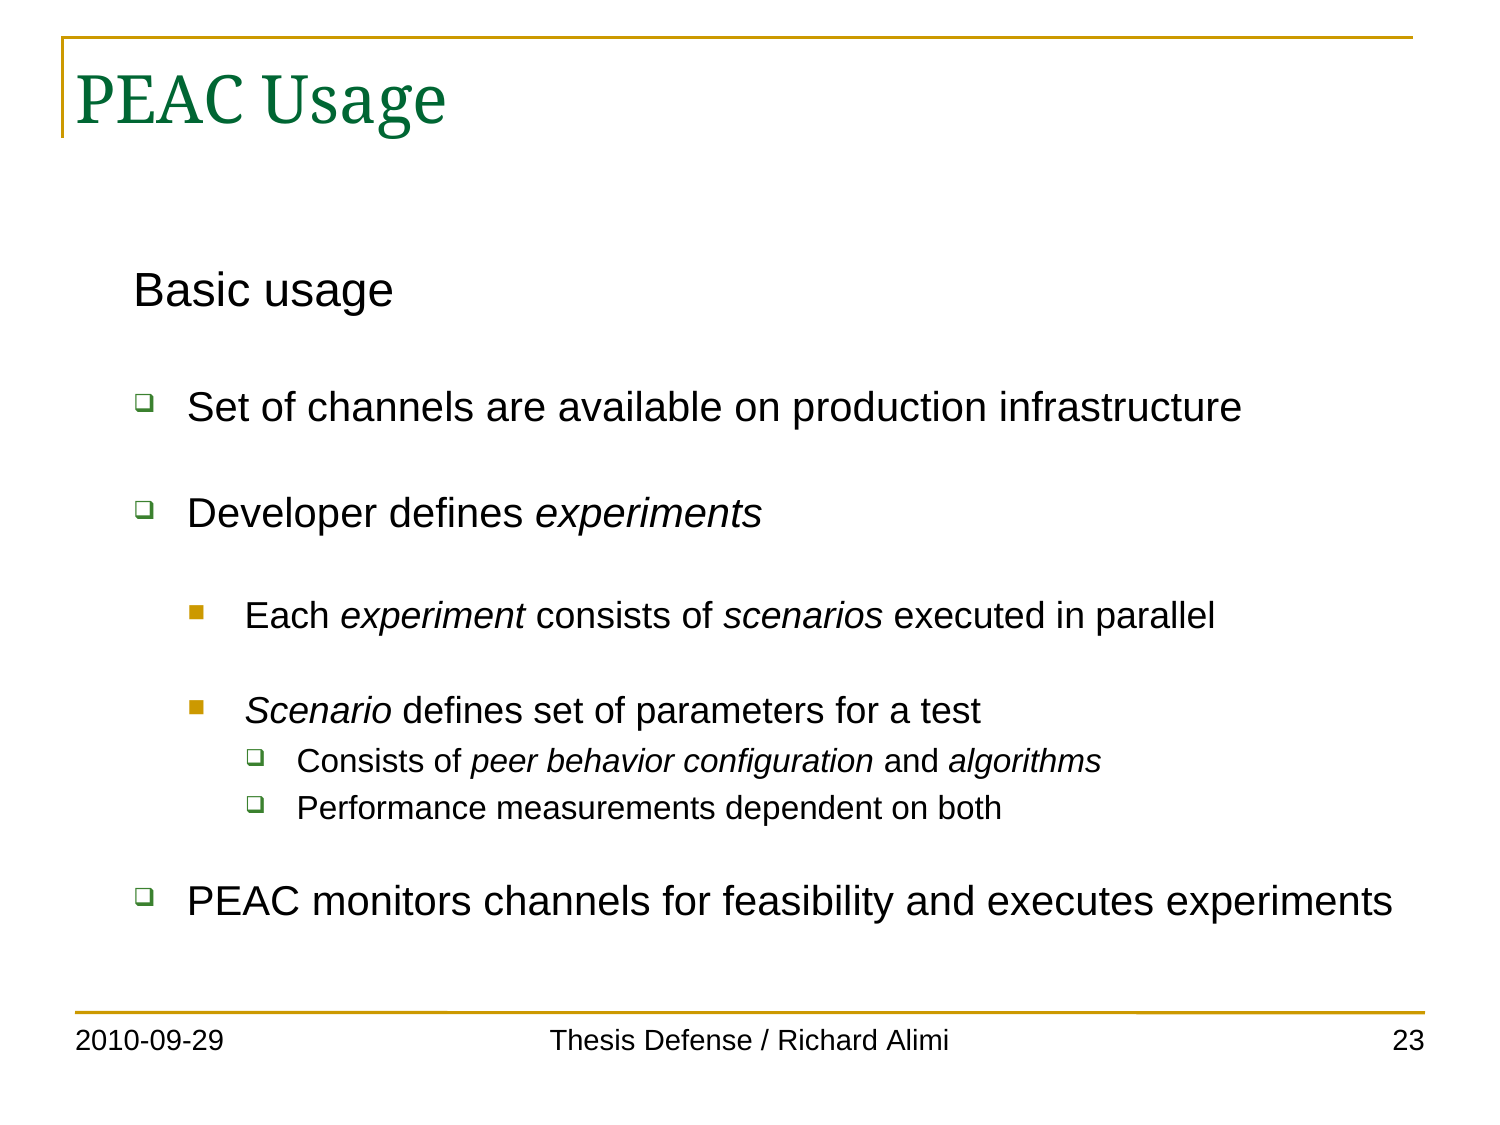

# PEAC Usage
Basic usage
Set of channels are available on production infrastructure
Developer defines experiments
Each experiment consists of scenarios executed in parallel
Scenario defines set of parameters for a test
Consists of peer behavior configuration and algorithms
Performance measurements dependent on both
PEAC monitors channels for feasibility and executes experiments
2010-09-29
Thesis Defense / Richard Alimi
23